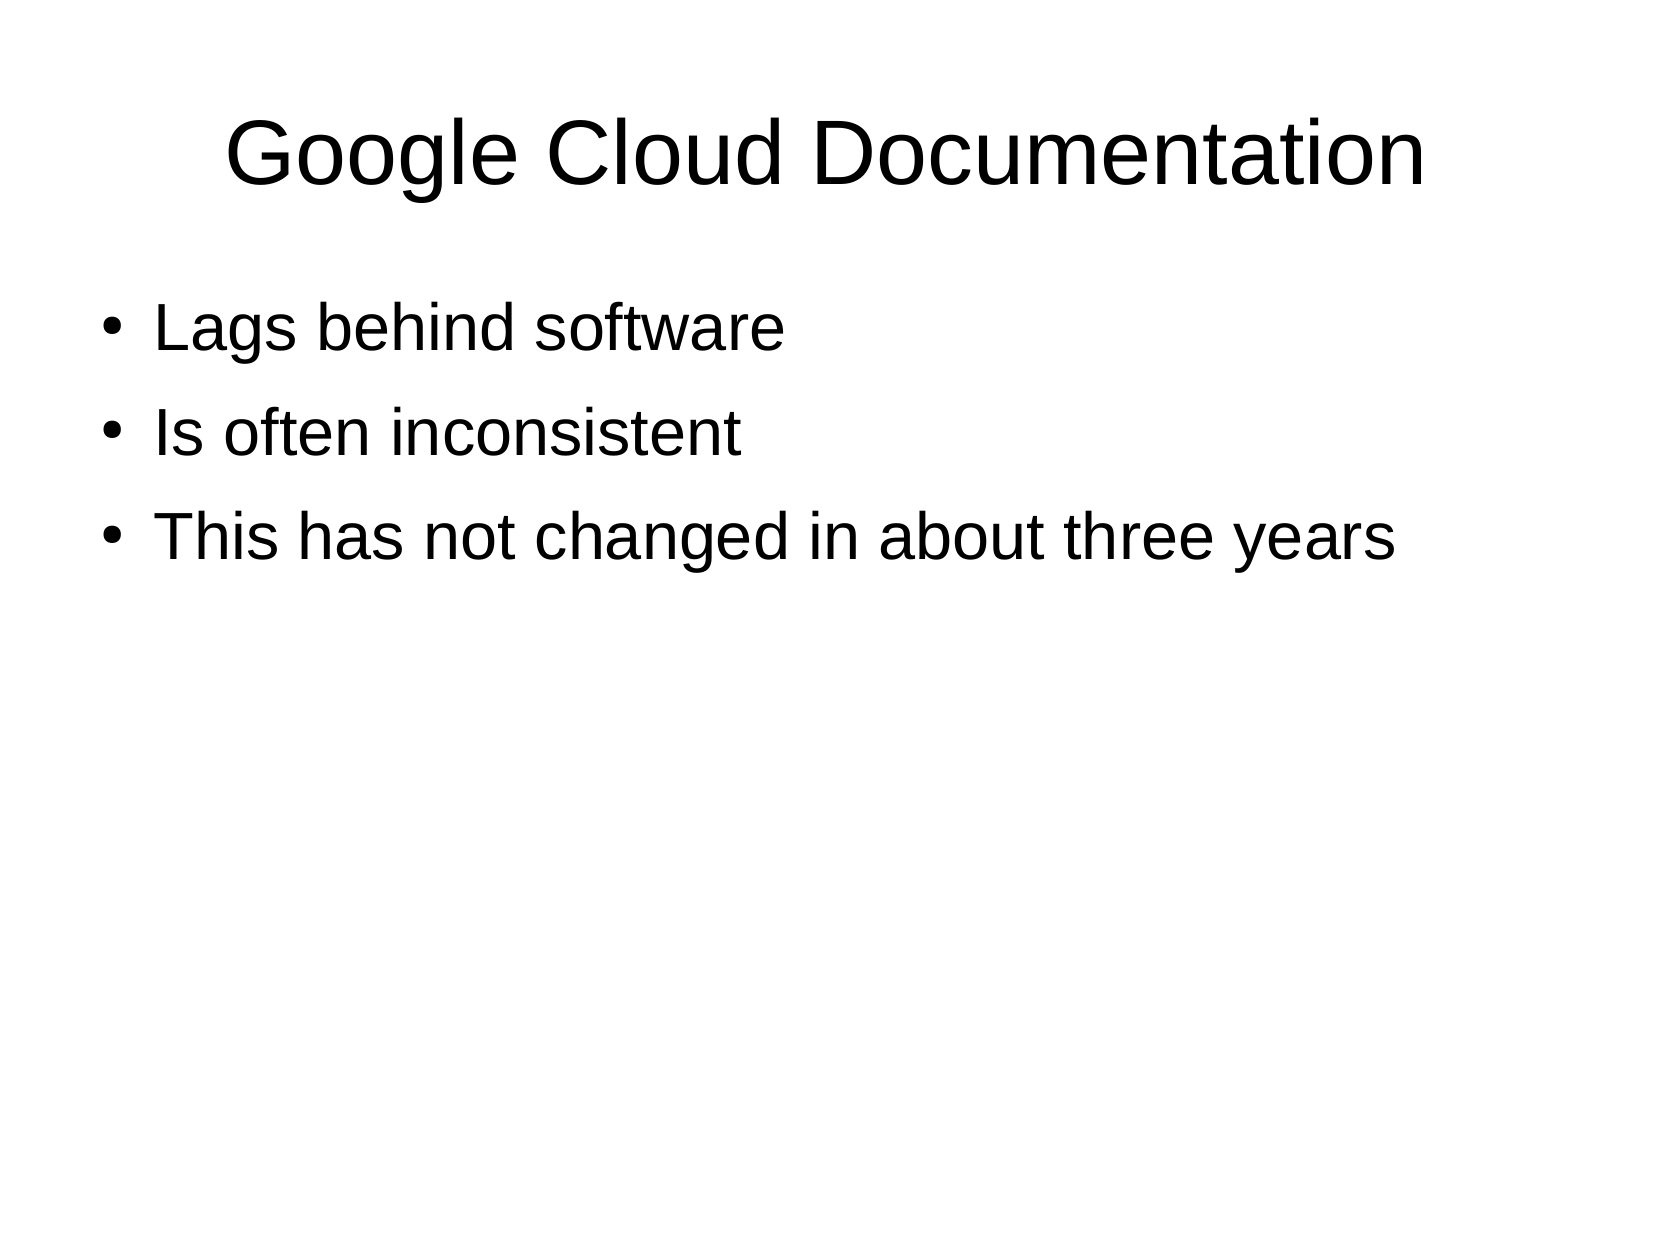

# Google Cloud Documentation
Lags behind software
Is often inconsistent
This has not changed in about three years